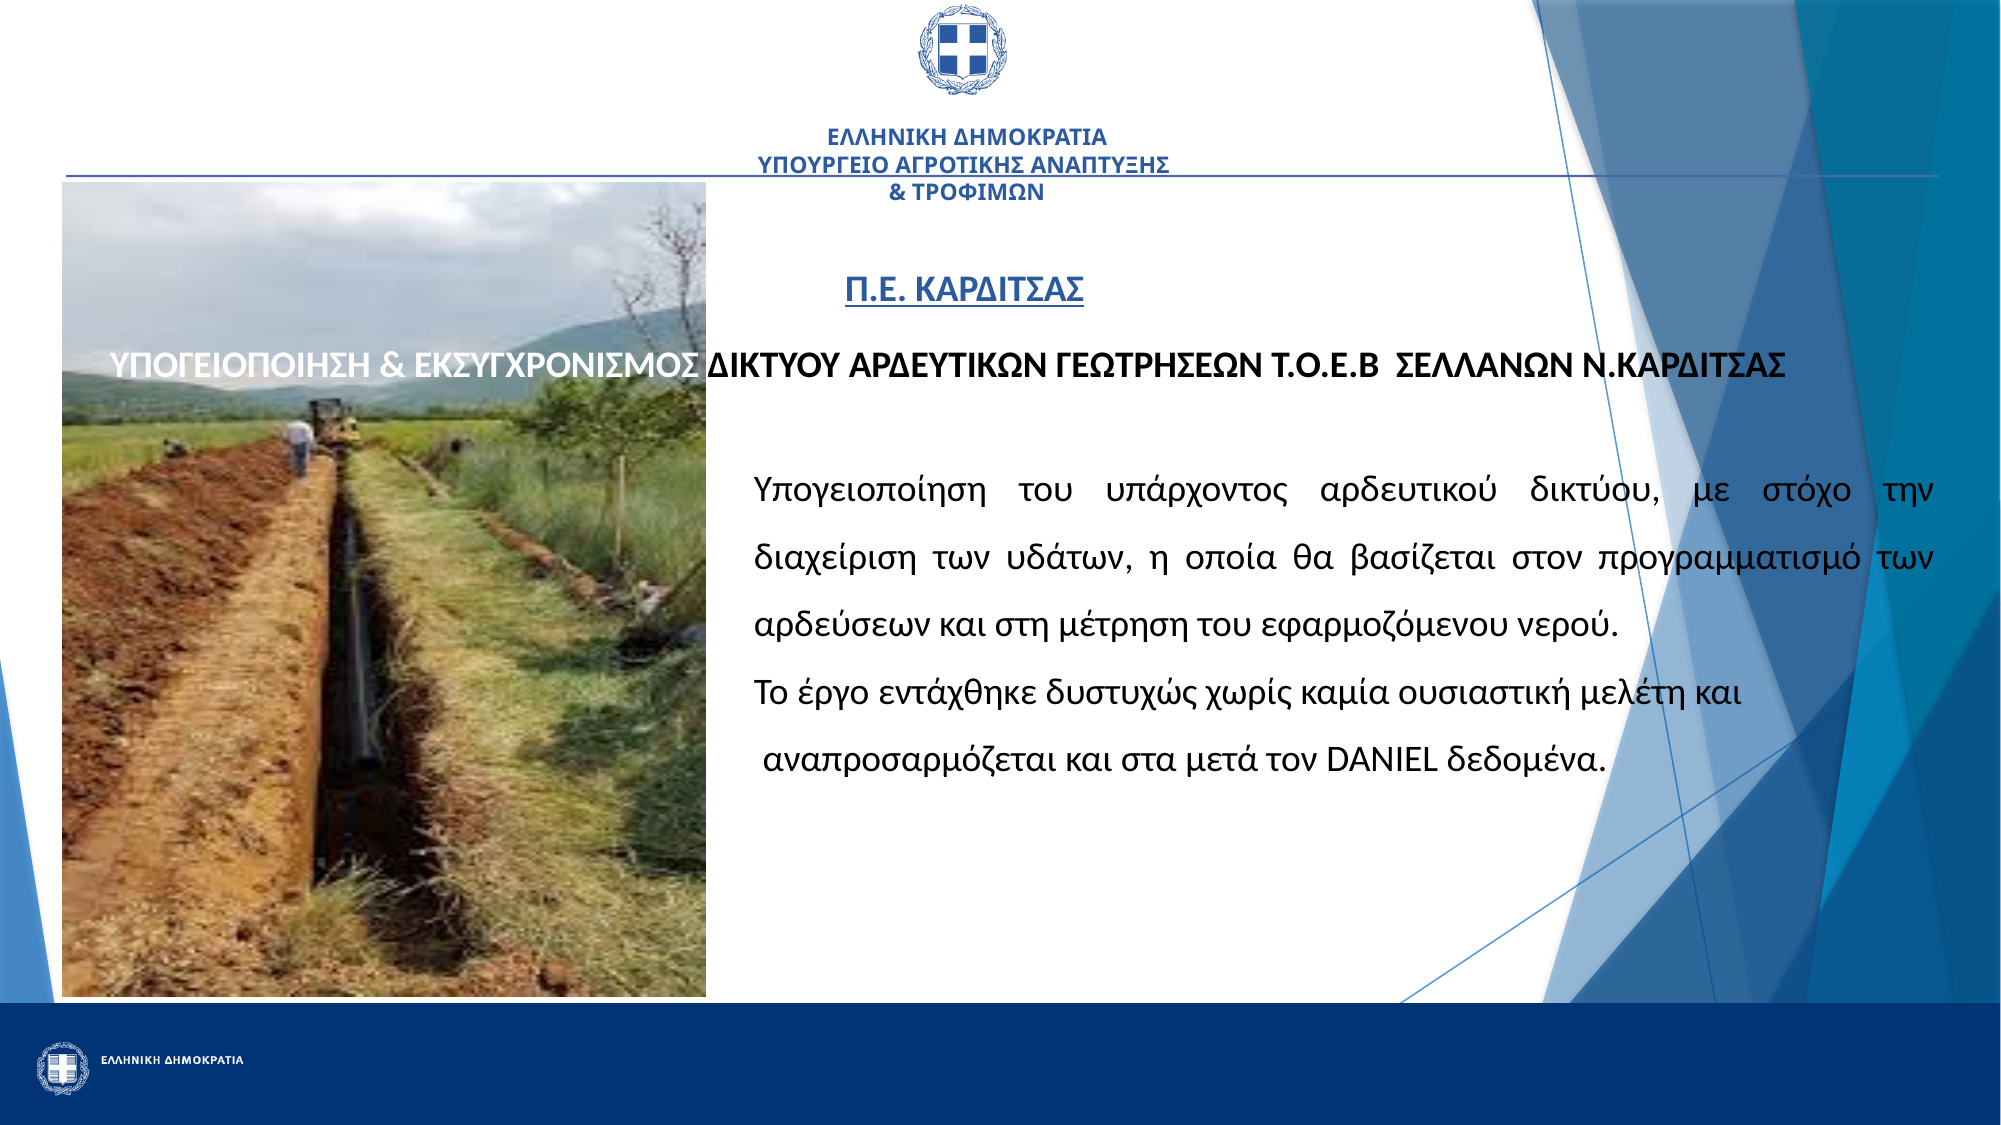

ΕΛΛΗΝΙΚΗ ΔΗΜΟΚΡΑΤΙΑ
ΥΠΟΥΡΓΕΙΟ ΑΓΡΟΤΙΚΗΣ ΑΝΑΠΤΥΞΗΣ
& ΤΡΟΦΙΜΩΝ
Π.Ε. ΚΑΡΔΙΤΣΑΣ
ΥΠΟΓΕΙΟΠΟΙΗΣΗ & ΕΚΣΥΓΧΡΟΝΙΣΜΟΣ ΔΙΚΤΥΟΥ ΑΡΔΕΥΤΙΚΩΝ ΓΕΩΤΡΗΣΕΩΝ Τ.Ο.Ε.Β ΣΕΛΛΑΝΩΝ Ν.ΚΑΡΔΙΤΣΑΣ
Υπογειοποίηση του υπάρχοντος αρδευτικού δικτύου, με στόχο την διαχείριση των υδάτων, η οποία θα βασίζεται στον προγραμματισμό των αρδεύσεων και στη μέτρηση του εφαρμοζόμενου νερού.
Το έργο εντάχθηκε δυστυχώς χωρίς καμία ουσιαστική μελέτη και
 αναπροσαρμόζεται και στα μετά τον DANIEL δεδομένα.